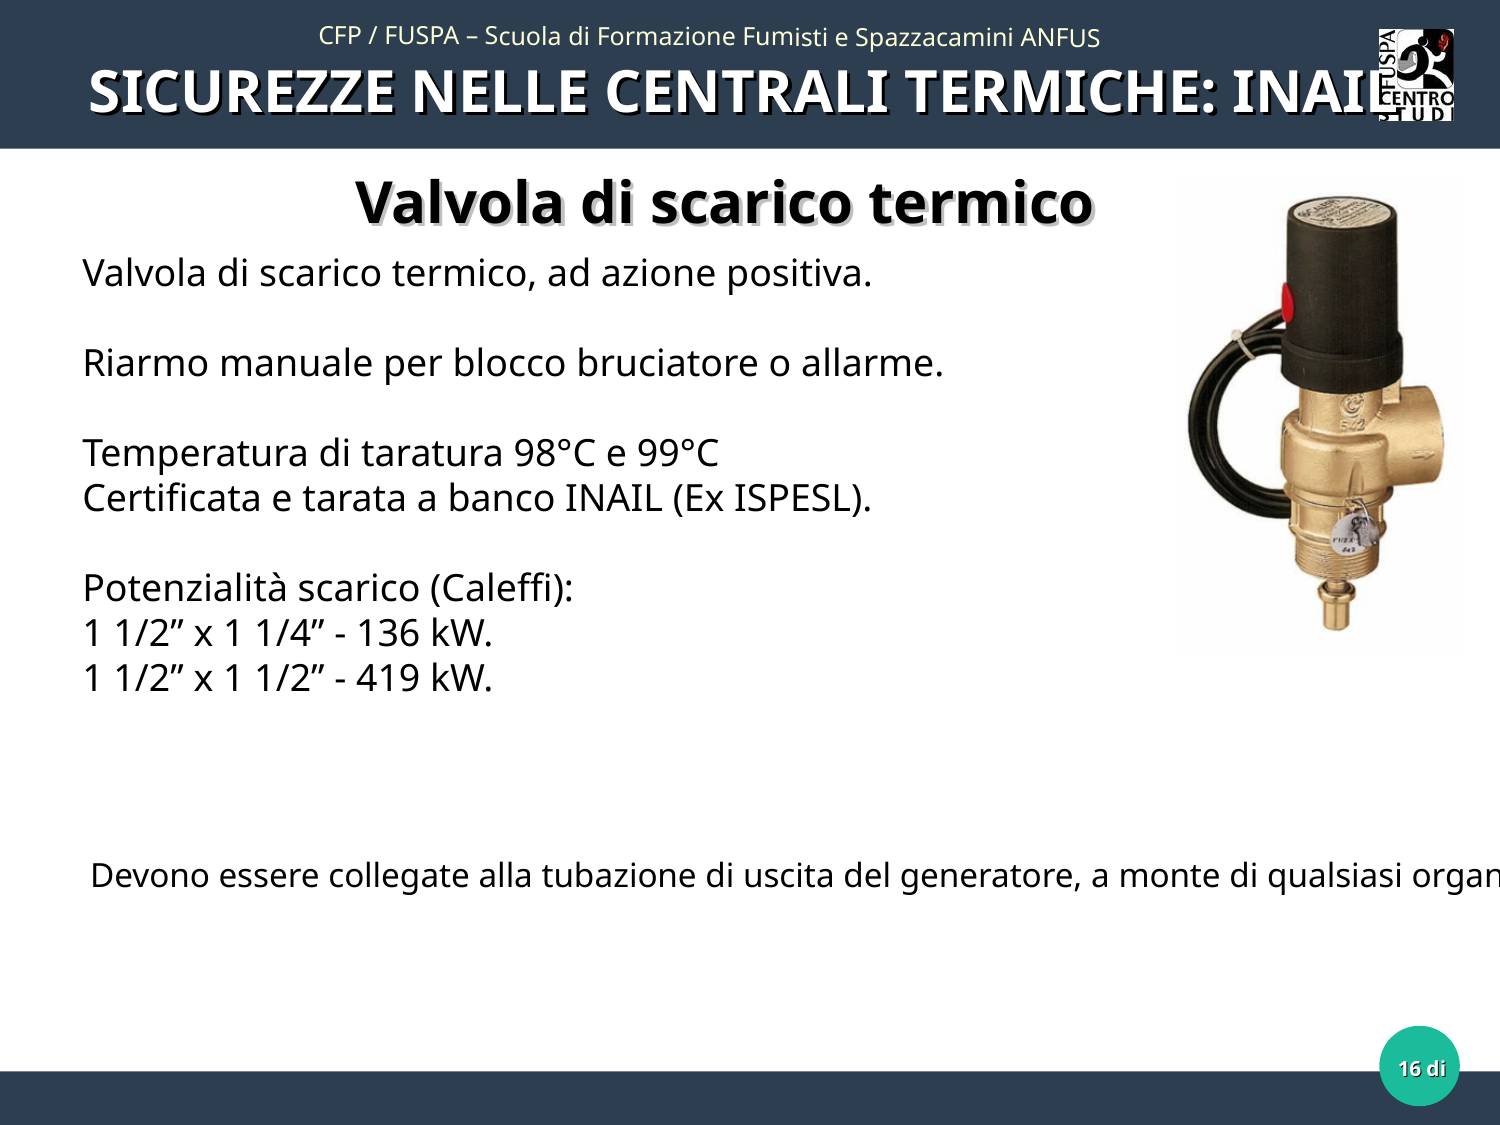

# Valvola di scarico termico
Valvola di scarico termico, ad azione positiva.
Riarmo manuale per blocco bruciatore o allarme.
Temperatura di taratura 98°C e 99°C
Certificata e tarata a banco INAIL (Ex ISPESL).
Potenzialità scarico (Caleffi):
1 1/2” x 1 1/4” - 136 kW.
1 1/2” x 1 1/2” - 419 kW.
Devono essere collegate alla tubazione di uscita del generatore, a monte di qualsiasi organo di intercettazione, con l’elemento sensibile immerso nella corrente di acqua calda in uscita quanto più possibile in prossimità del generatore. (entro 1m dal generatore)